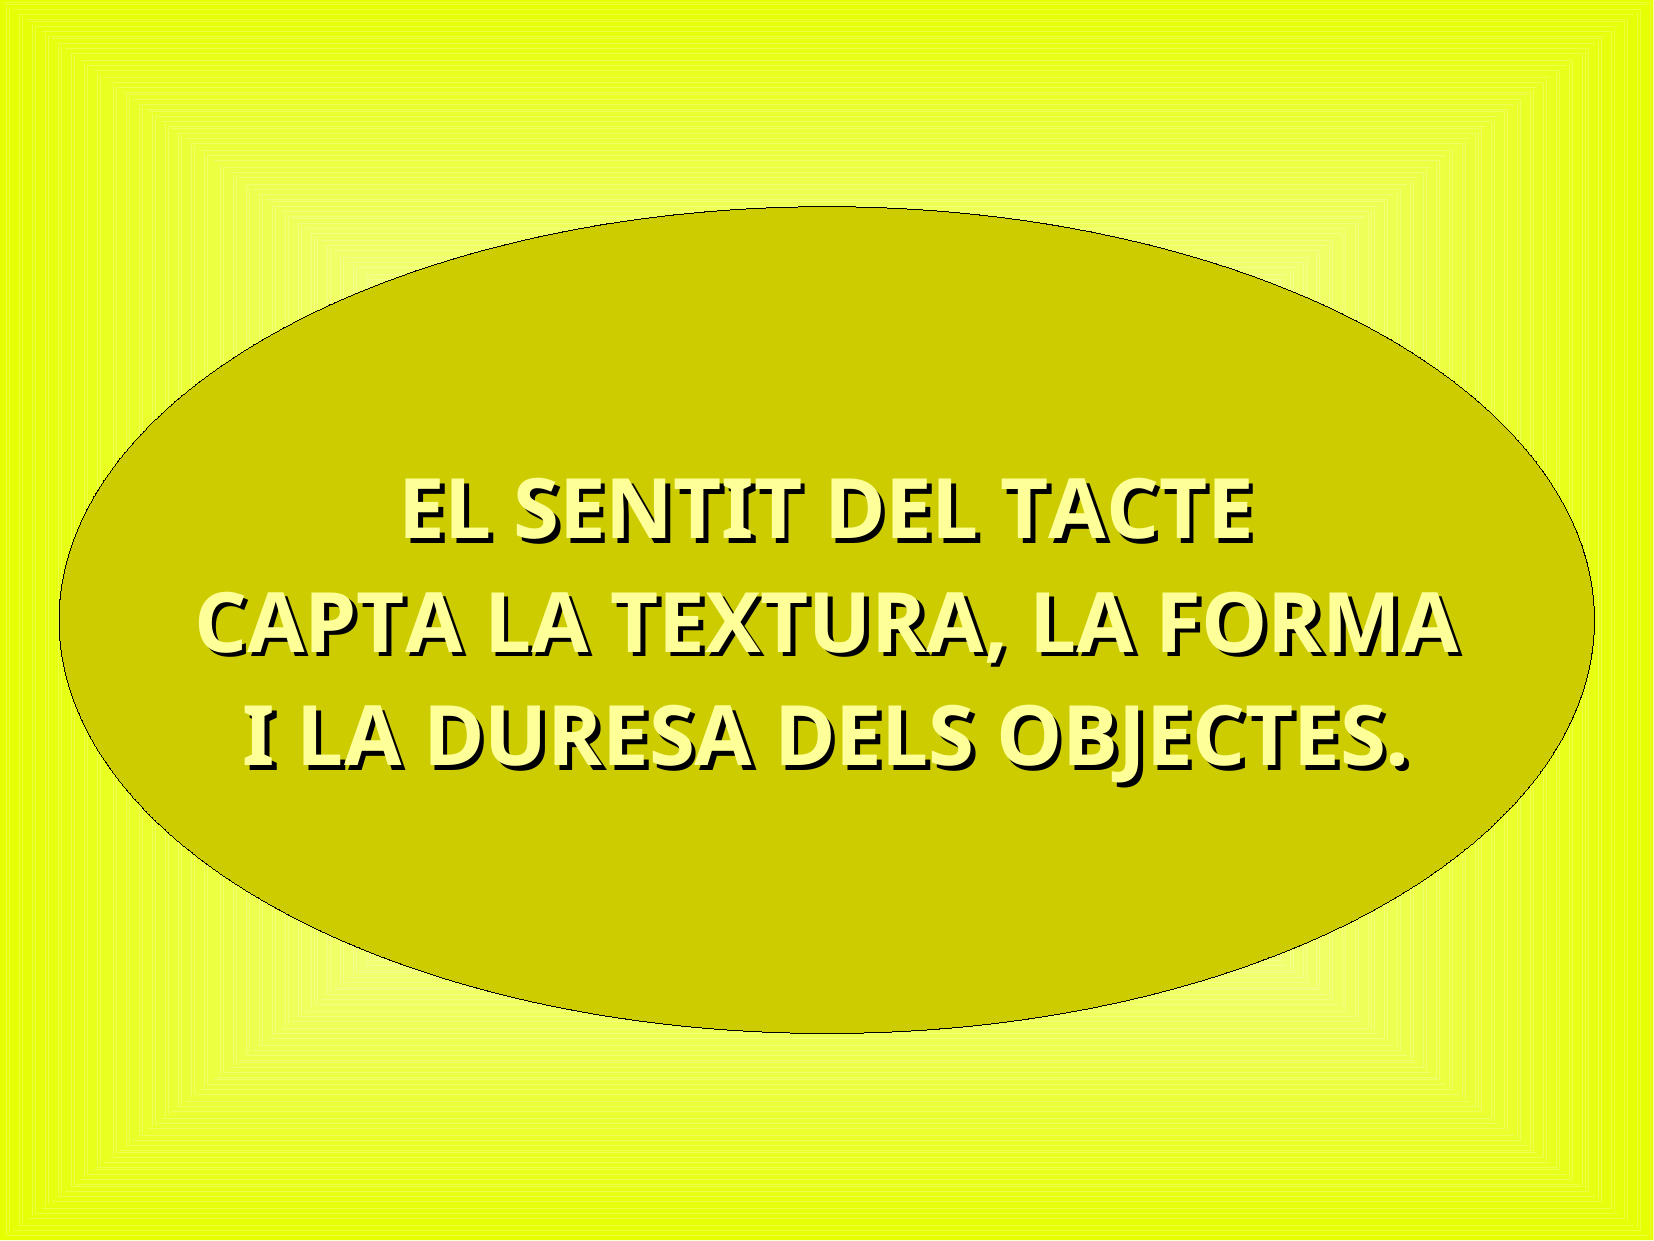

EL SENTIT DEL TACTE
CAPTA LA TEXTURA, LA FORMA
I LA DURESA DELS OBJECTES.